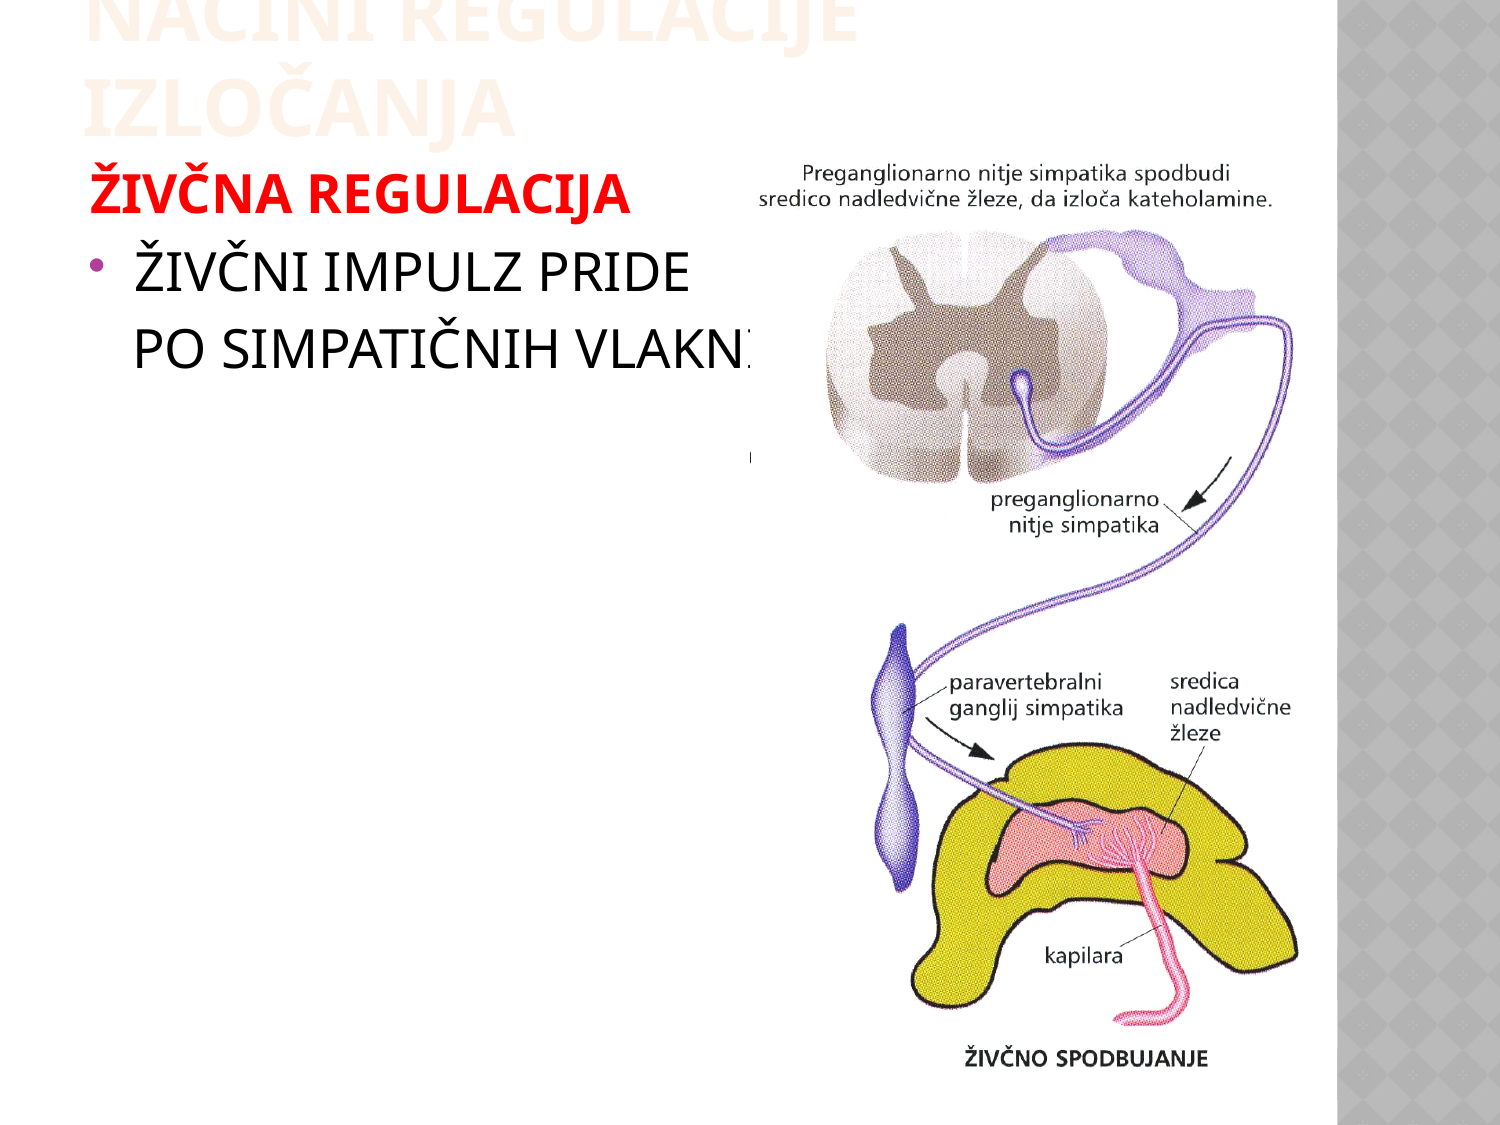

# NAČINI REGULACIJE IZLOČANJA
ŽIVČNA REGULACIJA
ŽIVČNI IMPULZ PRIDE
 PO SIMPATIČNIH VLAKNIH